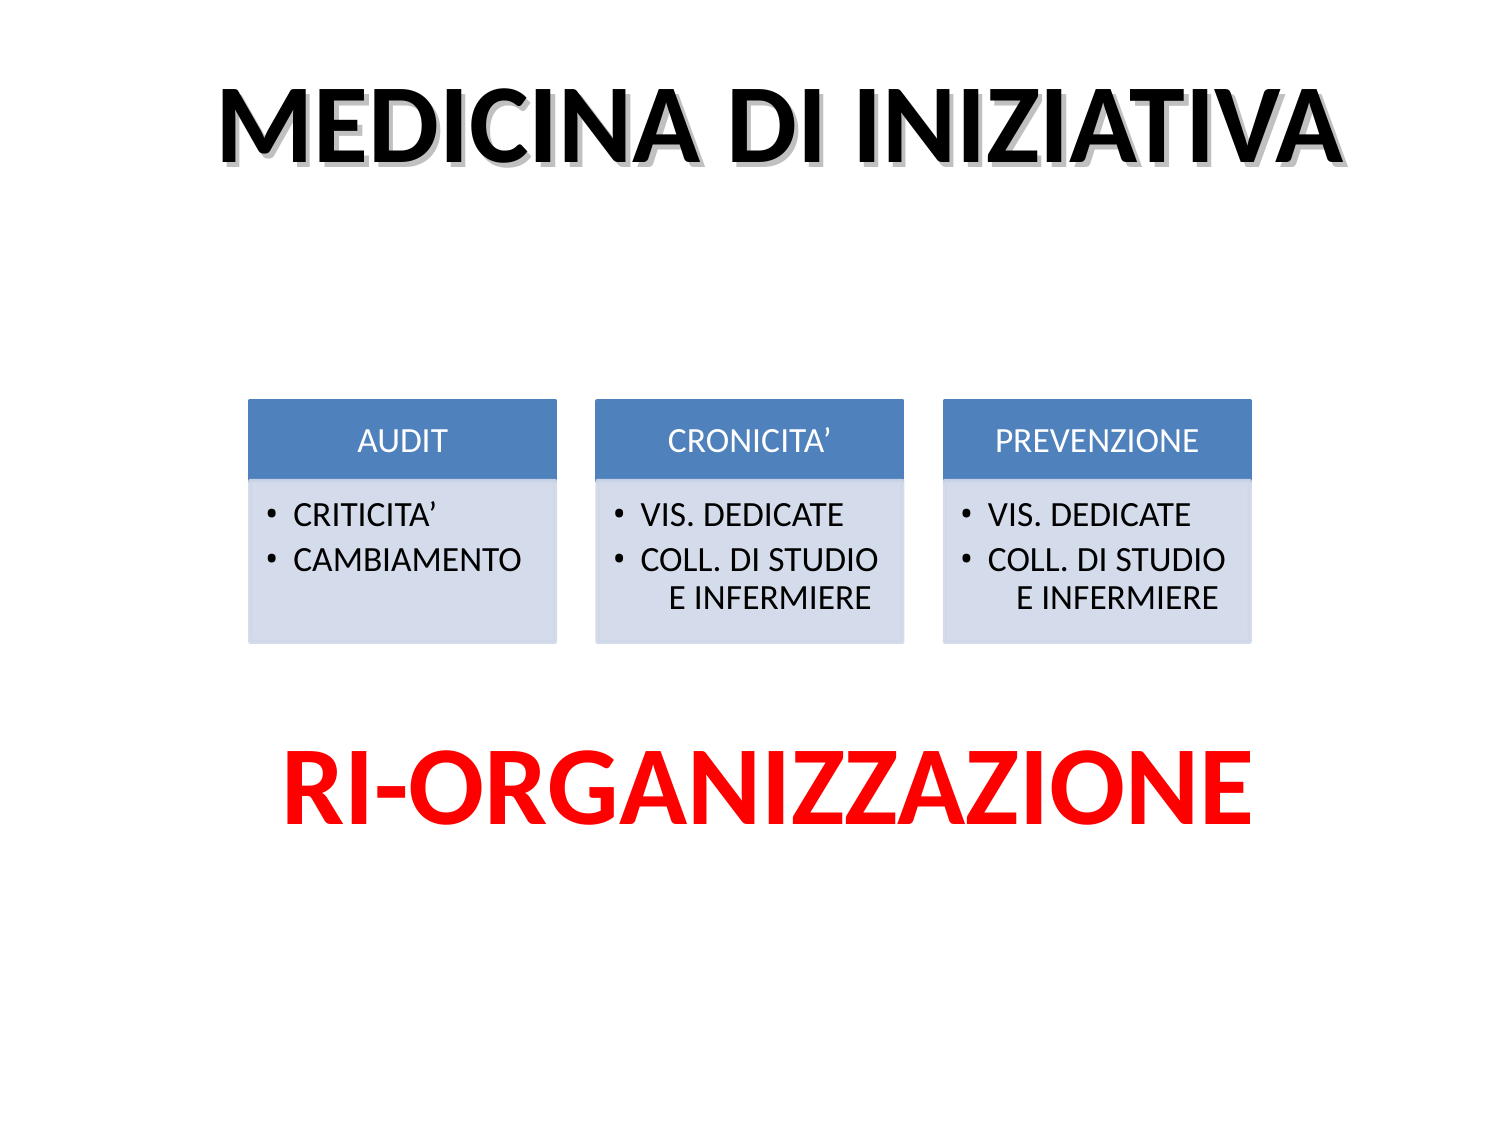

MEDICINA DI INIZIATIVA
AUDIT
CRONICITA’
PREVENZIONE
CRITICITA’
CAMBIAMENTO
VIS. DEDICATE
COLL. DI STUDIO E INFERMIERE
VIS. DEDICATE
COLL. DI STUDIO E INFERMIERE
RI-ORGANIZZAZIONE